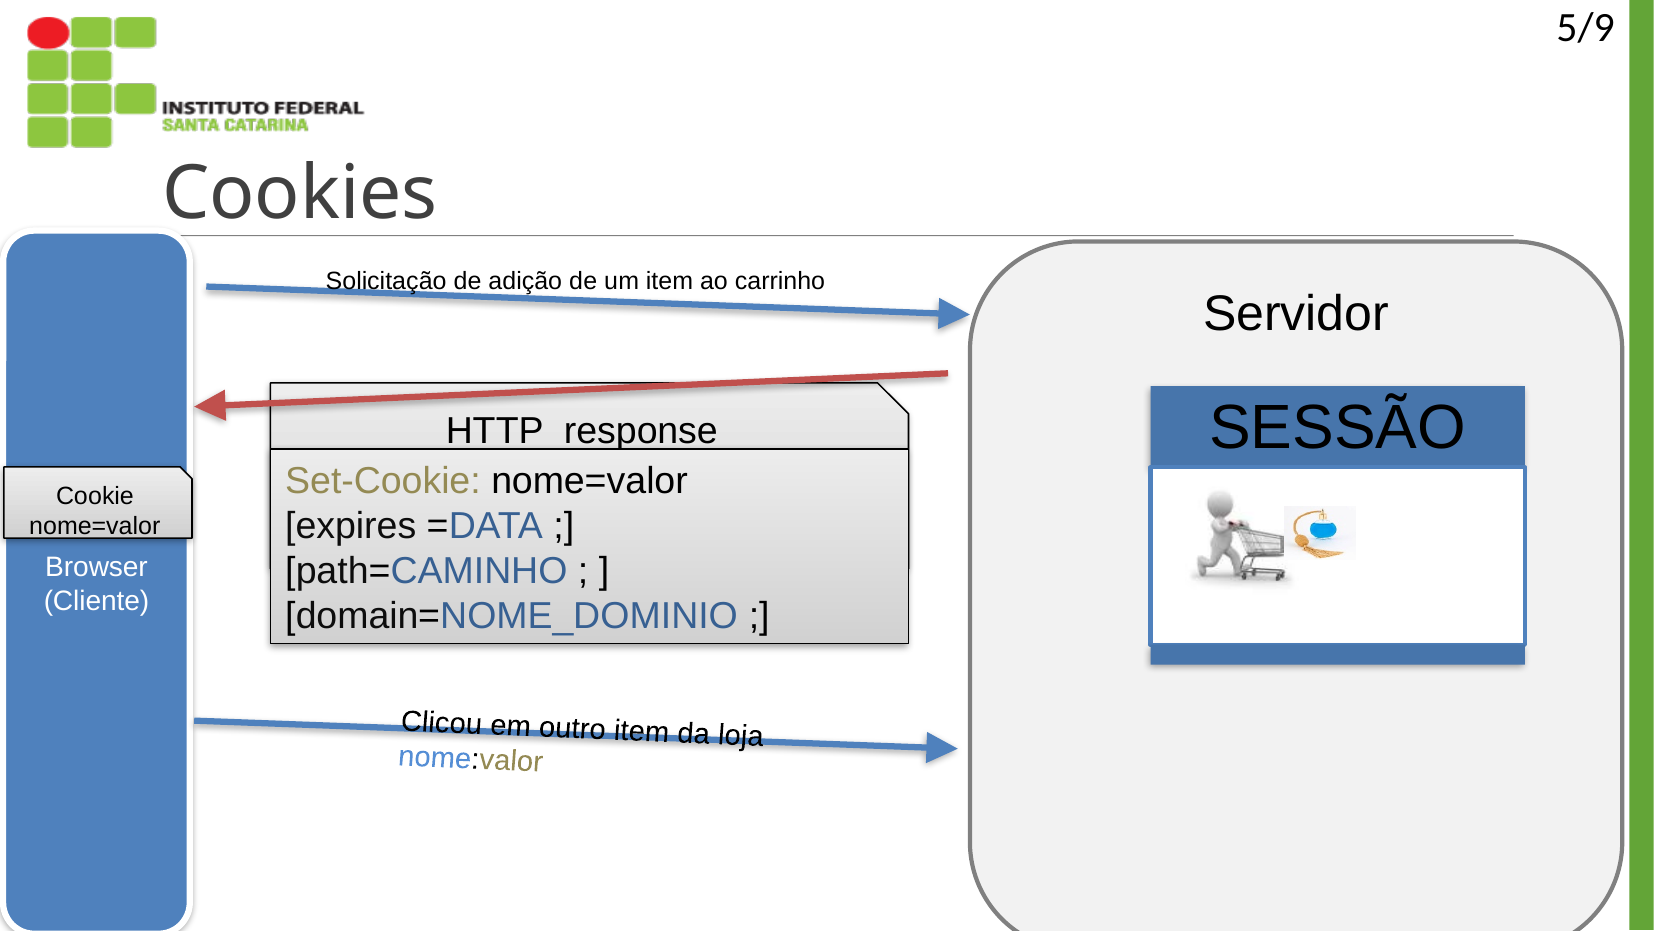

5/9
Cookies
Browser
(Cliente)
Servidor
Solicitação de adição de um item ao carrinho
HTTP response
Set-Cookie: nome=valor
[expires =DATA ;]
[path=CAMINHO ; ]
[domain=NOME_DOMINIO ;]
SESSÃO
Cookie
nome=valor
Clicou em outro item da loja
nome:valor